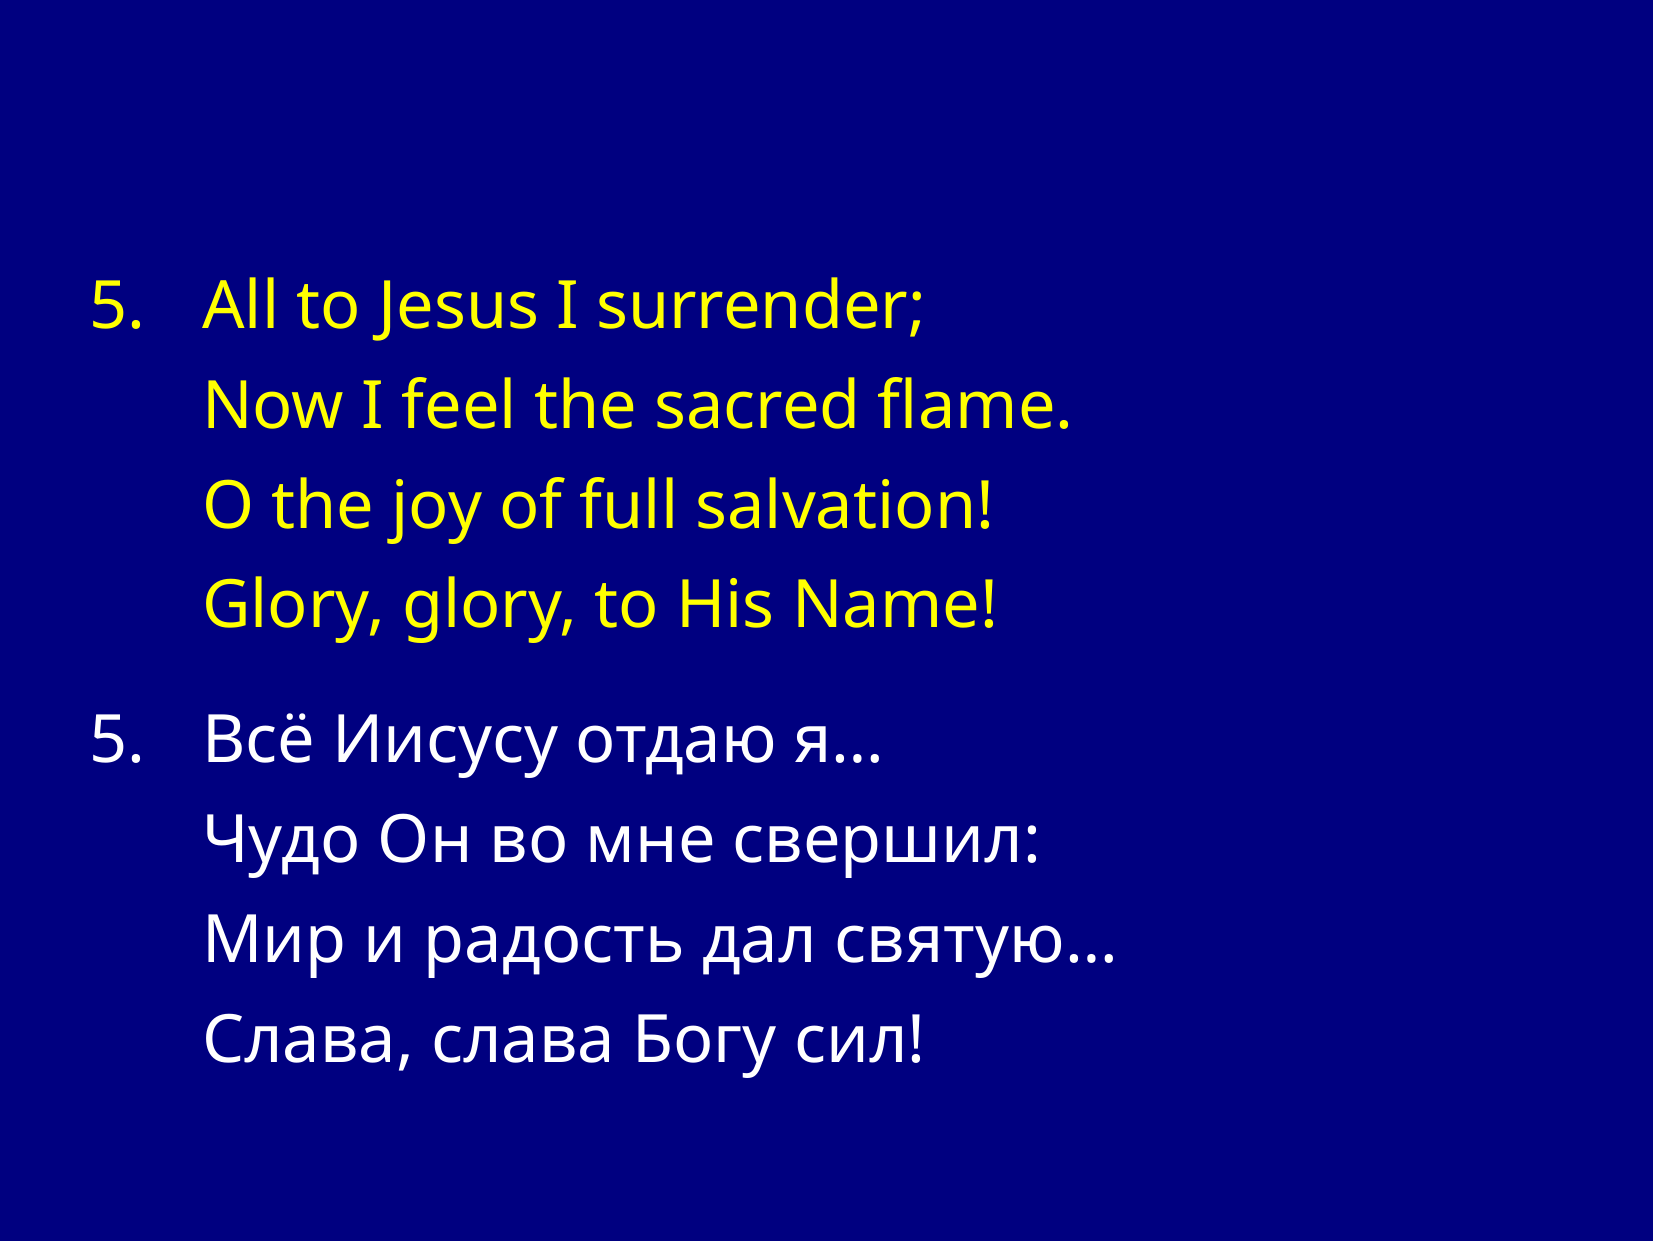

5.	All to Jesus I surrender;
	Now I feel the sacred flame.
	O the joy of full salvation!
	Glory, glory, to His Name!
5.	Всё Иисусу отдаю я…
	Чудо Он во мне свершил:
	Мир и радость дал святую…
	Слава, слава Богу сил!